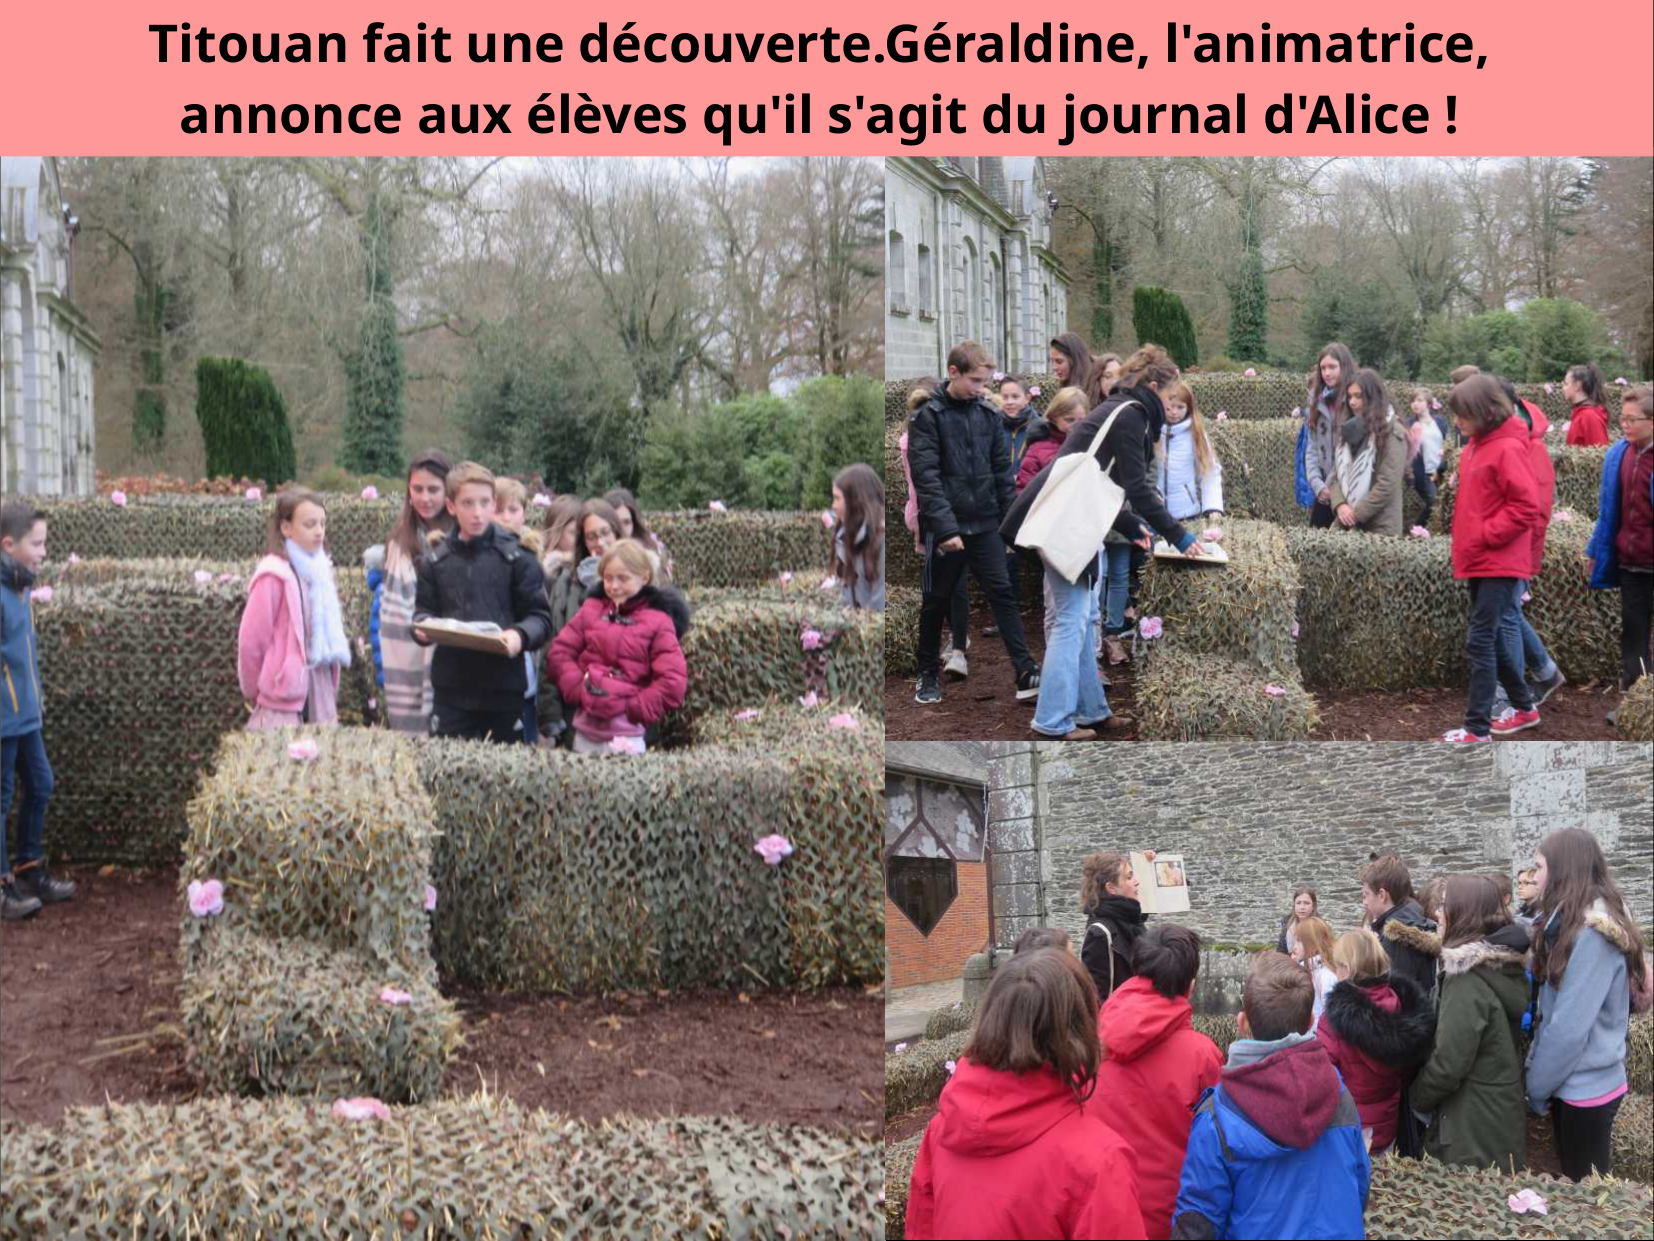

Titouan fait une découverte.Géraldine, l'animatrice,
annonce aux élèves qu'il s'agit du journal d'Alice !